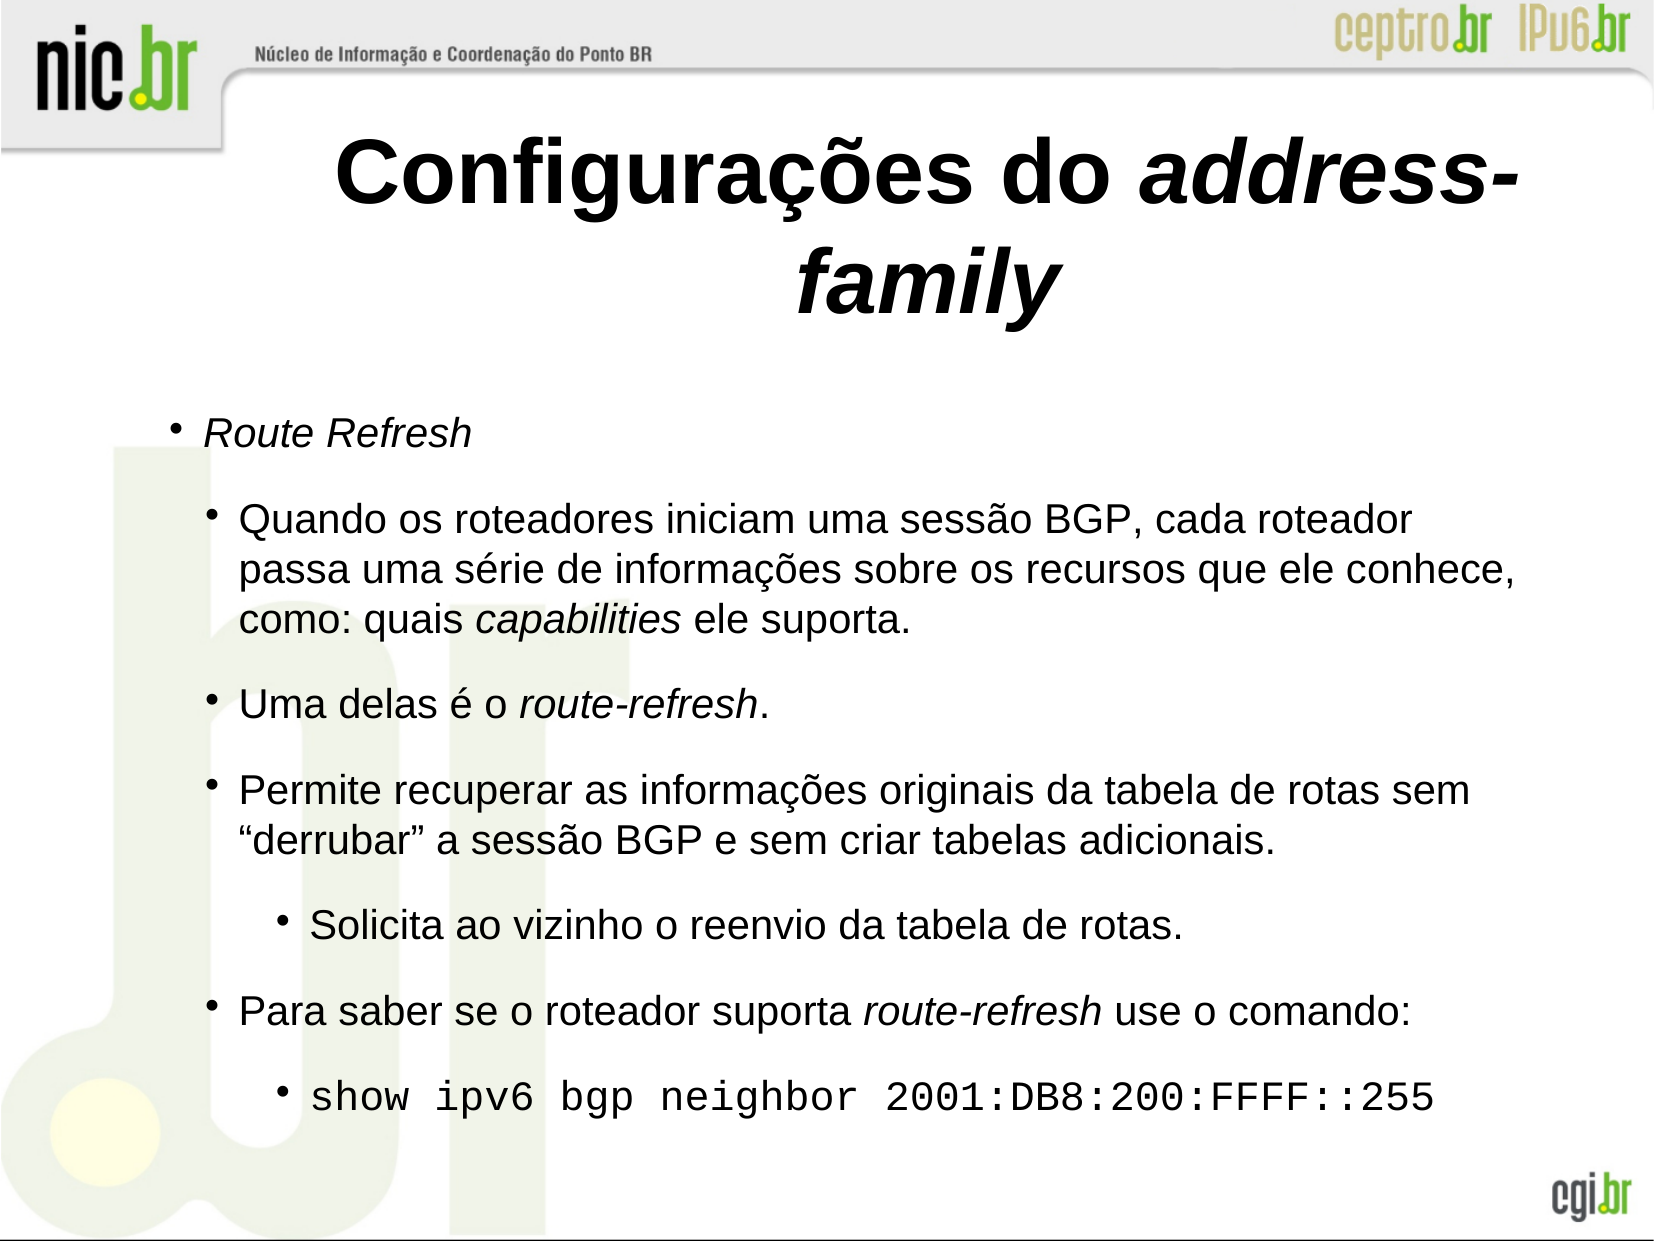

Configurações do address-family
Route Refresh
Quando os roteadores iniciam uma sessão BGP, cada roteador passa uma série de informações sobre os recursos que ele conhece, como: quais capabilities ele suporta.
Uma delas é o route-refresh.
Permite recuperar as informações originais da tabela de rotas sem “derrubar” a sessão BGP e sem criar tabelas adicionais.
Solicita ao vizinho o reenvio da tabela de rotas.
Para saber se o roteador suporta route-refresh use o comando:
show ipv6 bgp neighbor 2001:DB8:200:FFFF::255